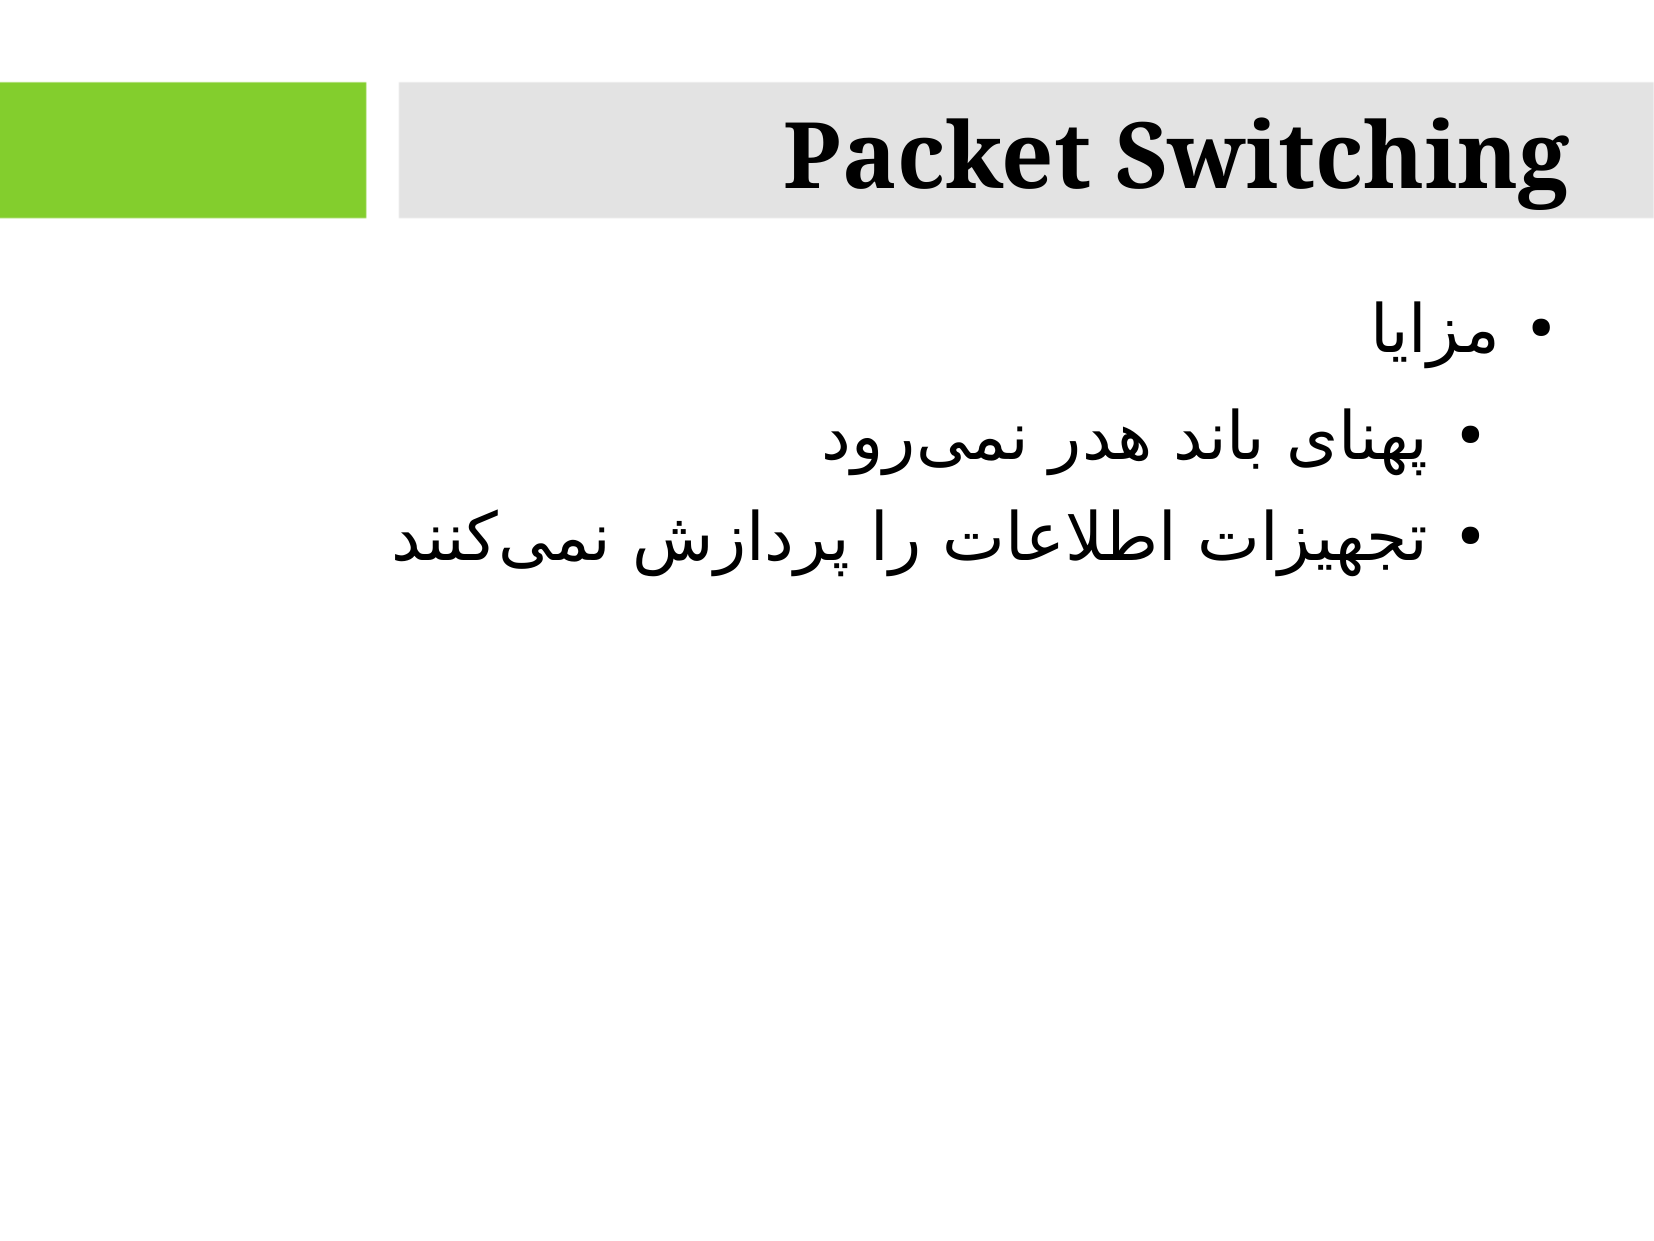

# Packet Switching
مزایا
پهنای باند هدر نمی‌رود
تجهیزات اطلاعات را پردازش نمی‌کنند